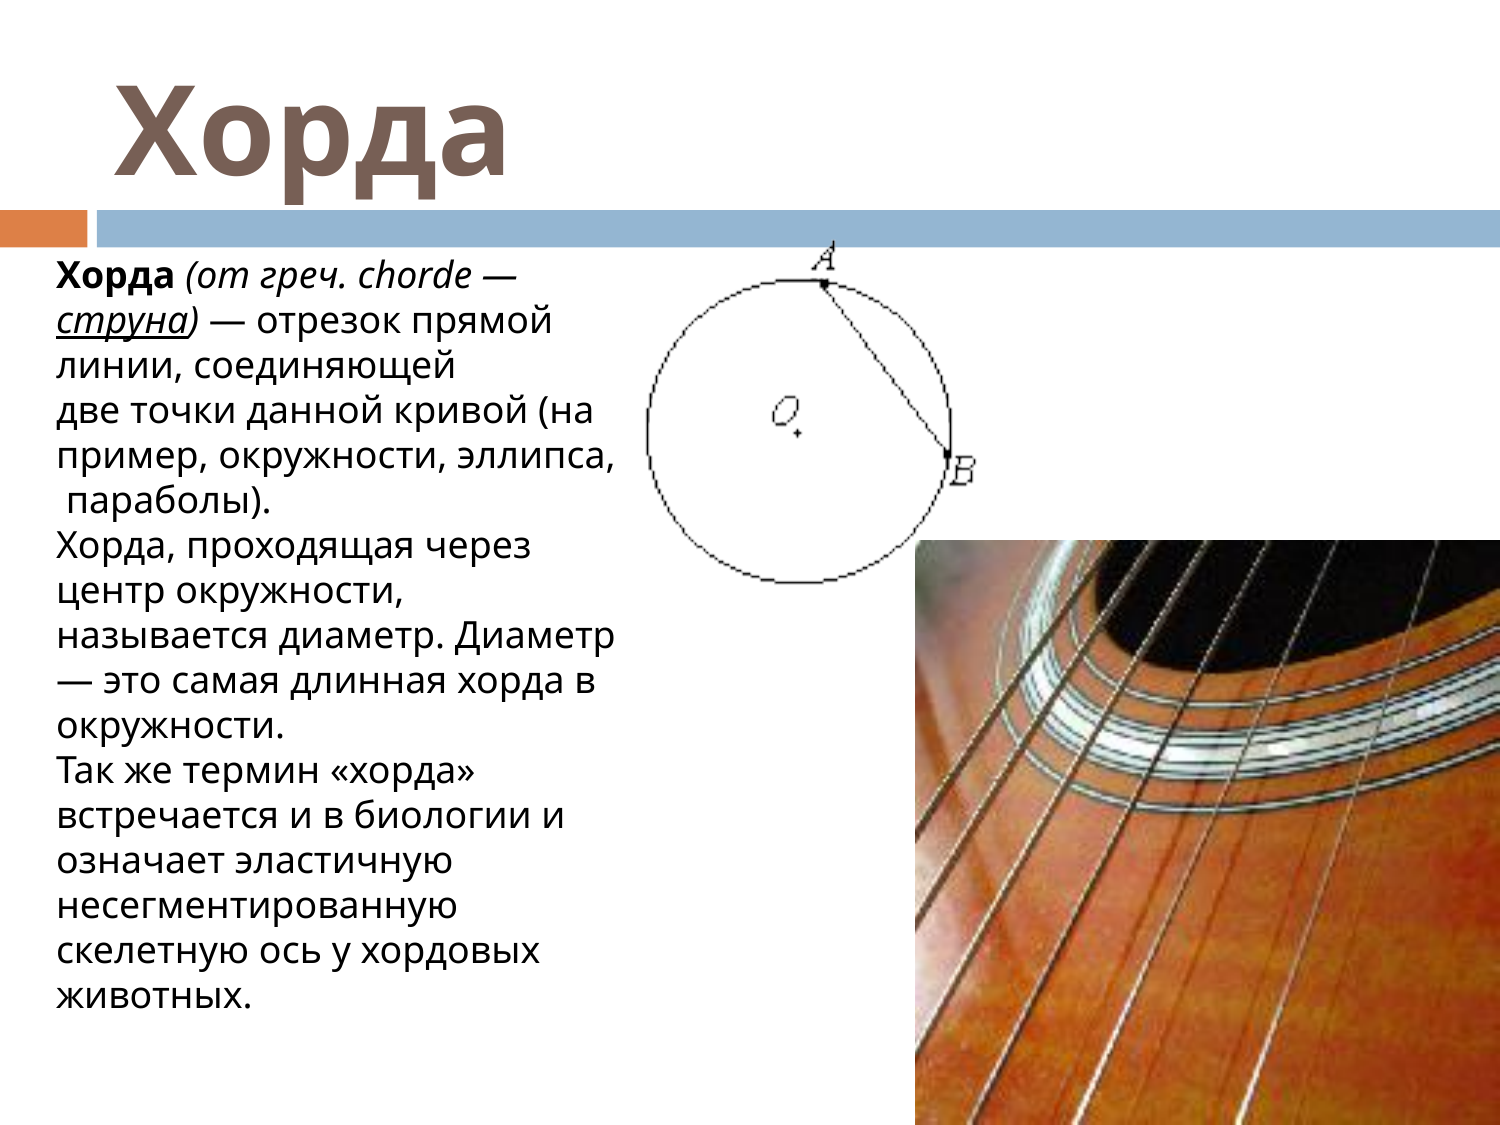

# Хорда
Хорда (от греч. chorde — струна) — отрезок прямой линии, соединяющей две точки данной кривой (например, окружности, эллипса, параболы).
Хорда, проходящая через центр окружности, называется диаметр. Диаметр — это самая длинная хорда в окружности.
Так же термин «хорда» встречается и в биологии и означает эластичную несегментированную скелетную ось у хордовых животных.